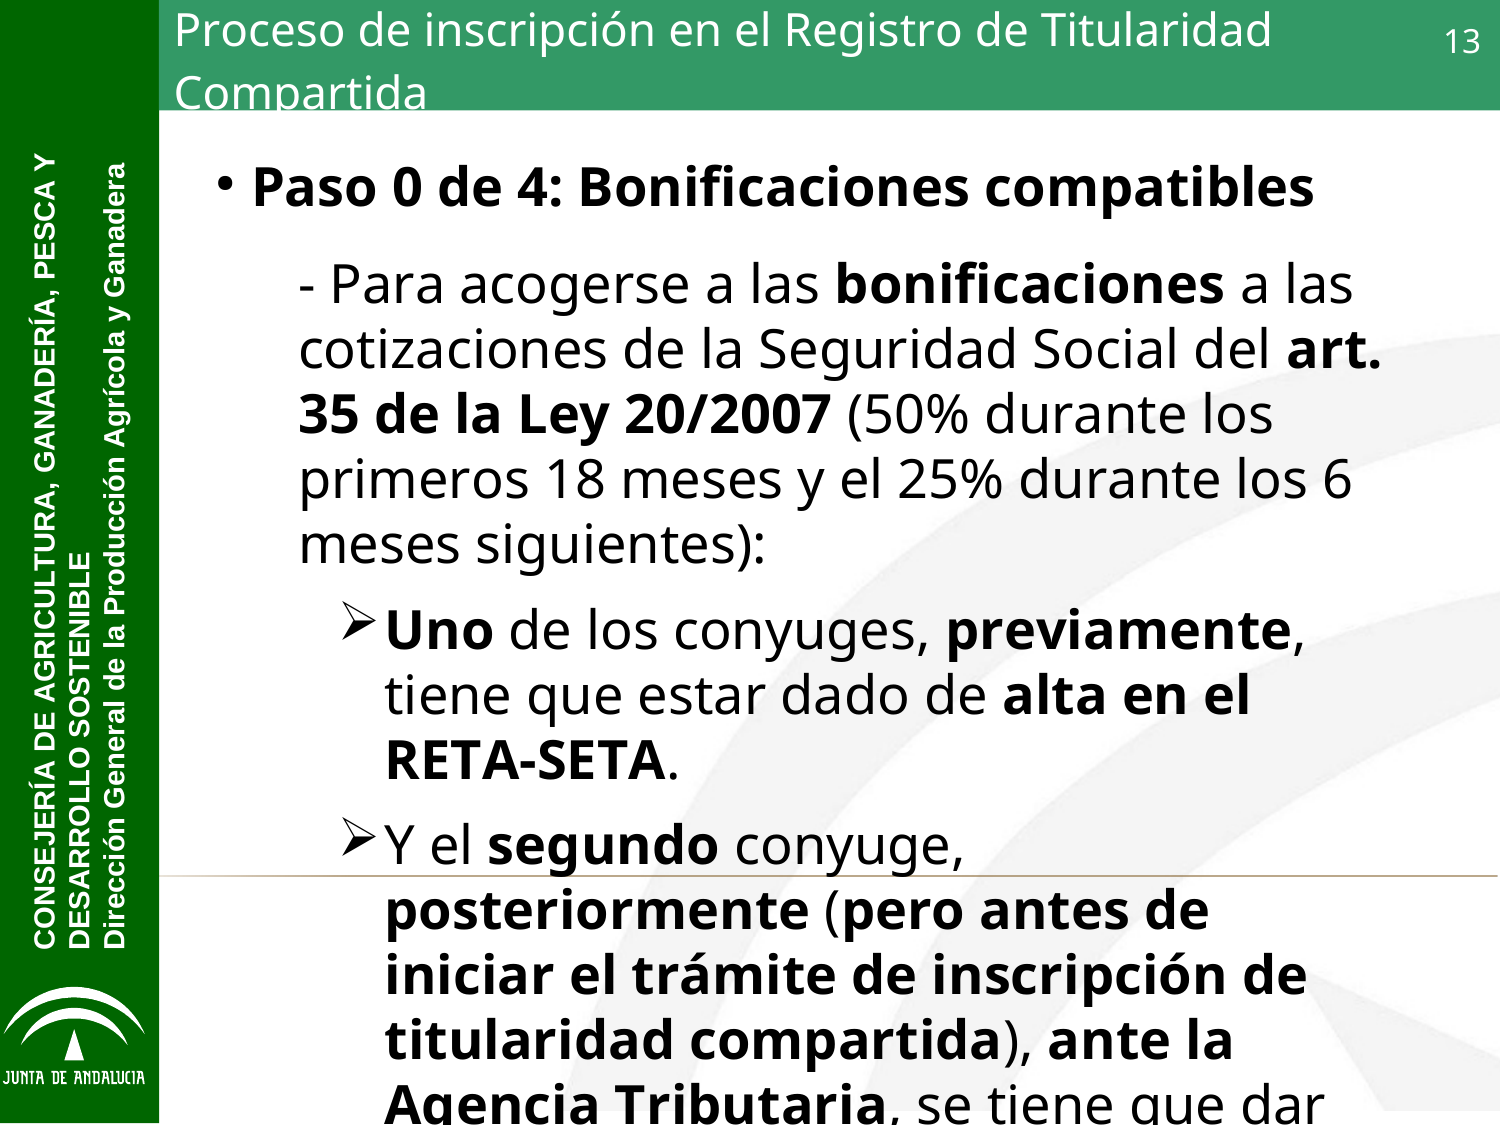

Proceso de inscripción en el Registro de Titularidad Compartida
13
Paso 0 de 4: Bonificaciones compatibles
- Para acogerse a las bonificaciones a las cotizaciones de la Seguridad Social del art. 35 de la Ley 20/2007 (50% durante los primeros 18 meses y el 25% durante los 6 meses siguientes):
Uno de los conyuges, previamente, tiene que estar dado de alta en el RETA-SETA.
Y el segundo conyuge, posteriormente (pero antes de iniciar el trámite de inscripción de titularidad compartida), ante la Agencia Tributaria, se tiene que dar de alta como colaborador de la explotación agraria.
¿Se puede hacer telemáticamente?: Sí